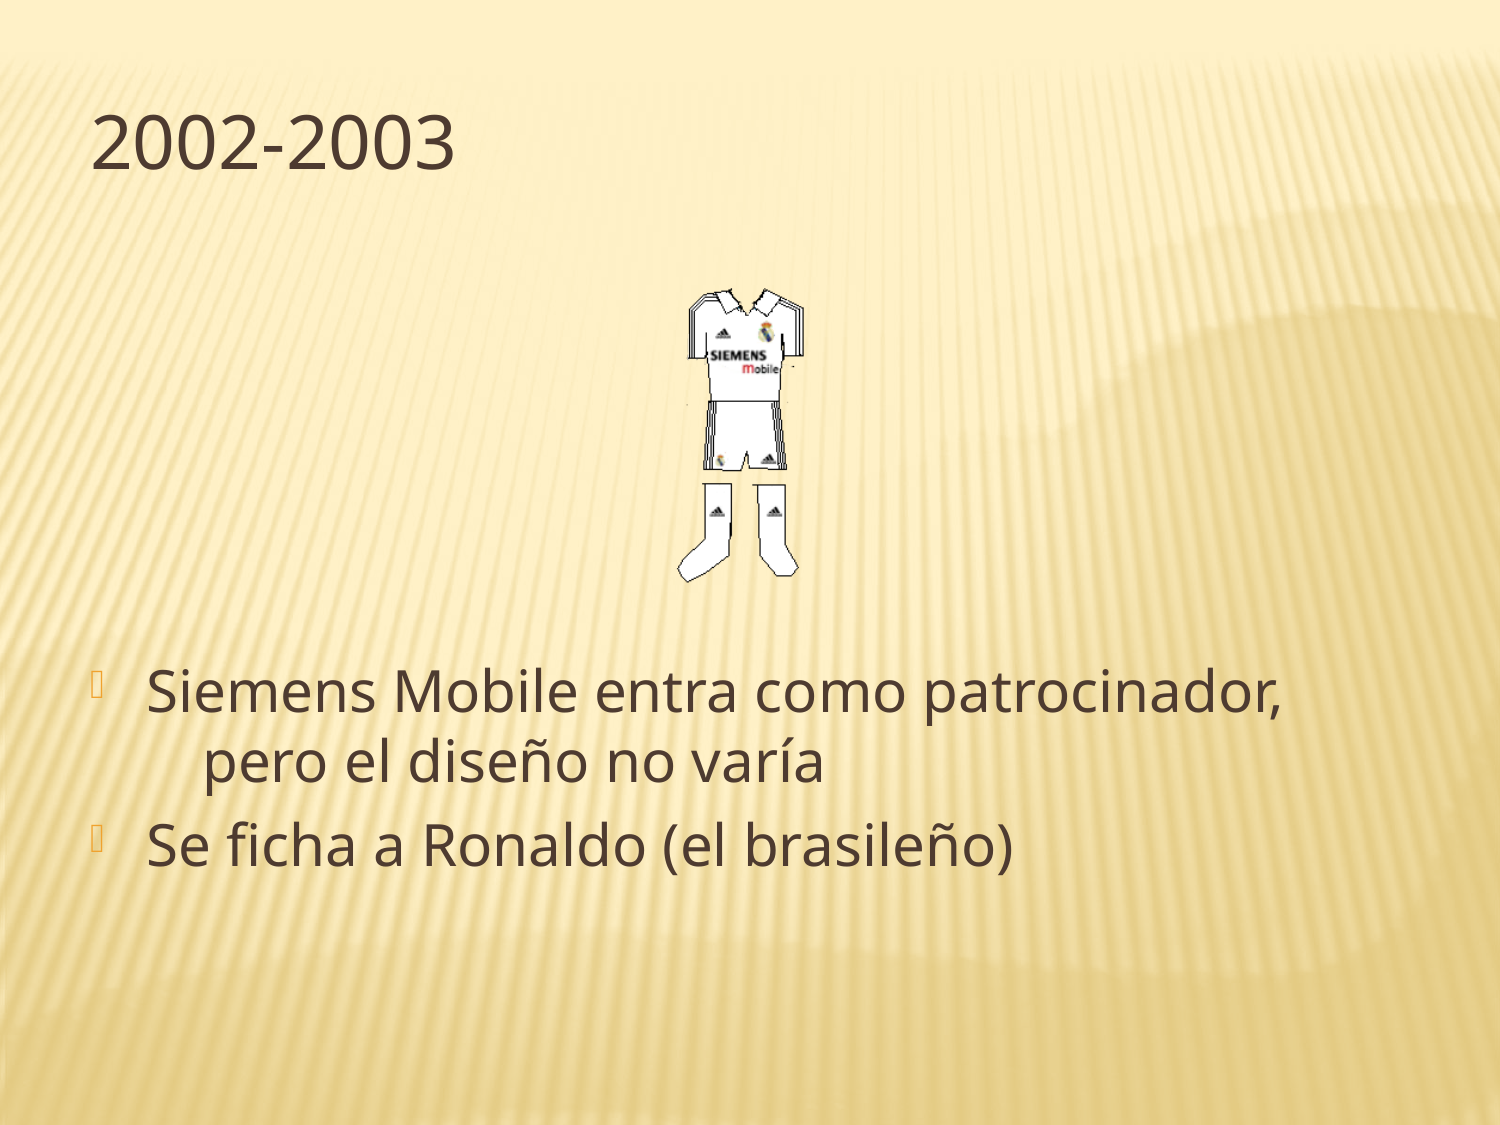

# 2002-2003
Siemens Mobile entra como patrocinador, pero el diseño no varía
Se ficha a Ronaldo (el brasileño)